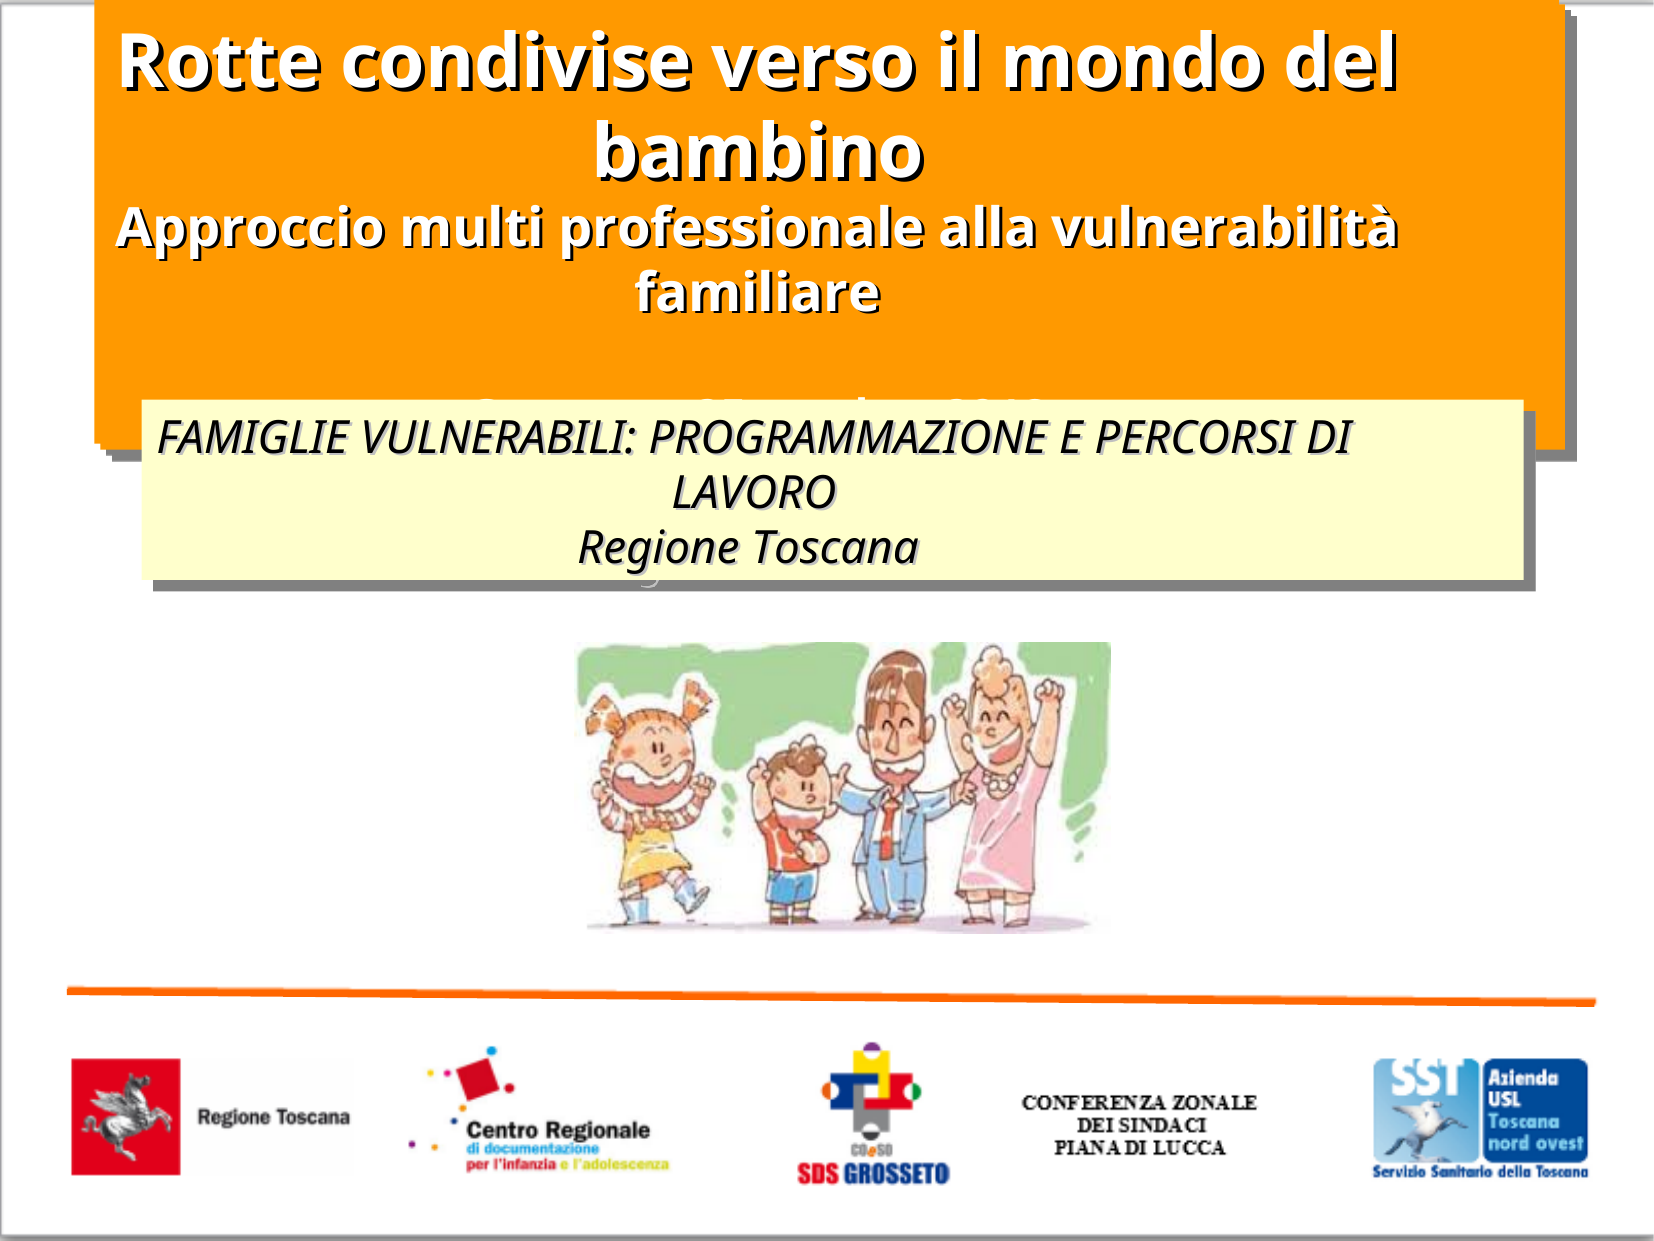

Rotte condivise verso il mondo del bambino
Approccio multi professionale alla vulnerabilità familiare
Grosseto, 25 ottobre 2018
Rotte condivise verso il mondo del bambino
Approccio multi professionale alla vulnerabilità familiare
Grosseto, 25 ottobre 2018
FAMIGLIE VULNERABILI: PROGRAMMAZIONE E PERCORSI DI LAVORO
Regione Toscana